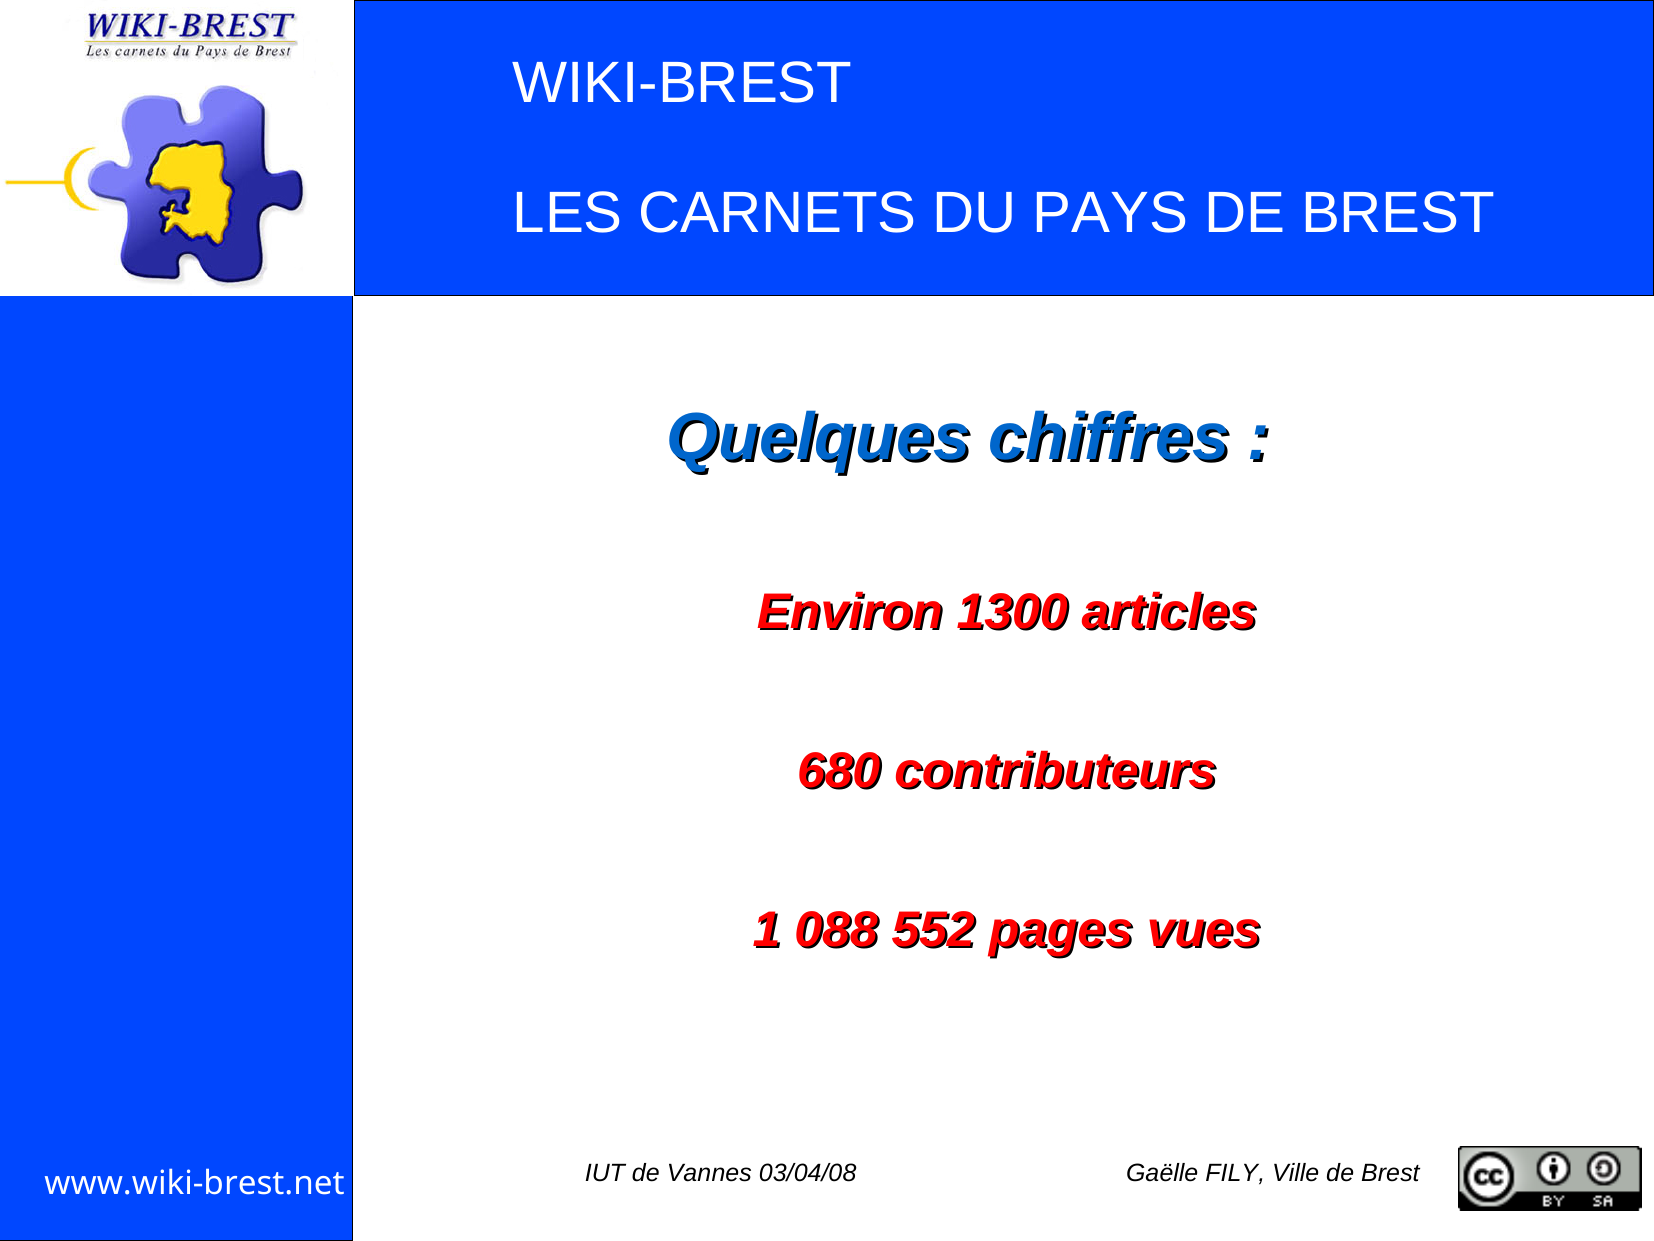

# Quelques chiffres :
Environ 1300 articles
680 contributeurs
1 088 552 pages vues